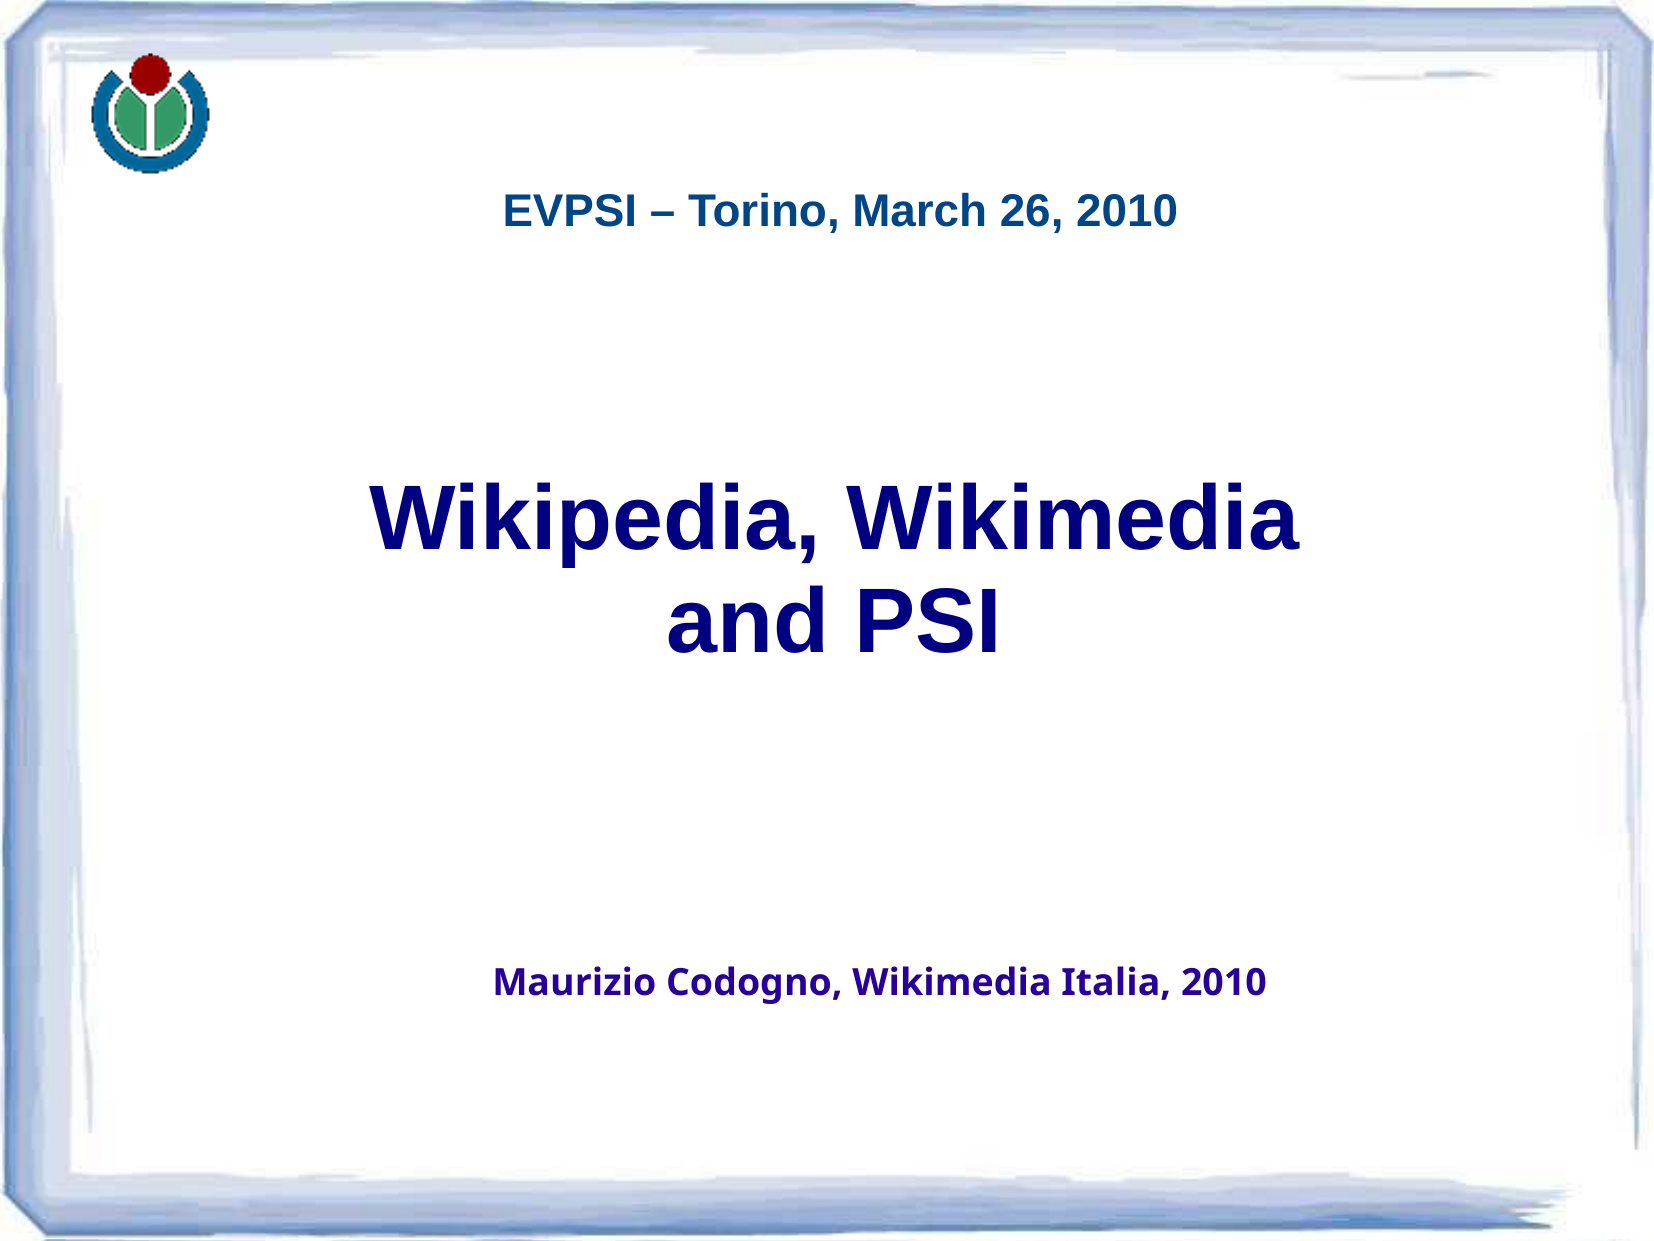

#
EVPSI – Torino, March 26, 2010
Wikipedia, Wikimedia
and PSI
Maurizio Codogno, Wikimedia Italia, 2010